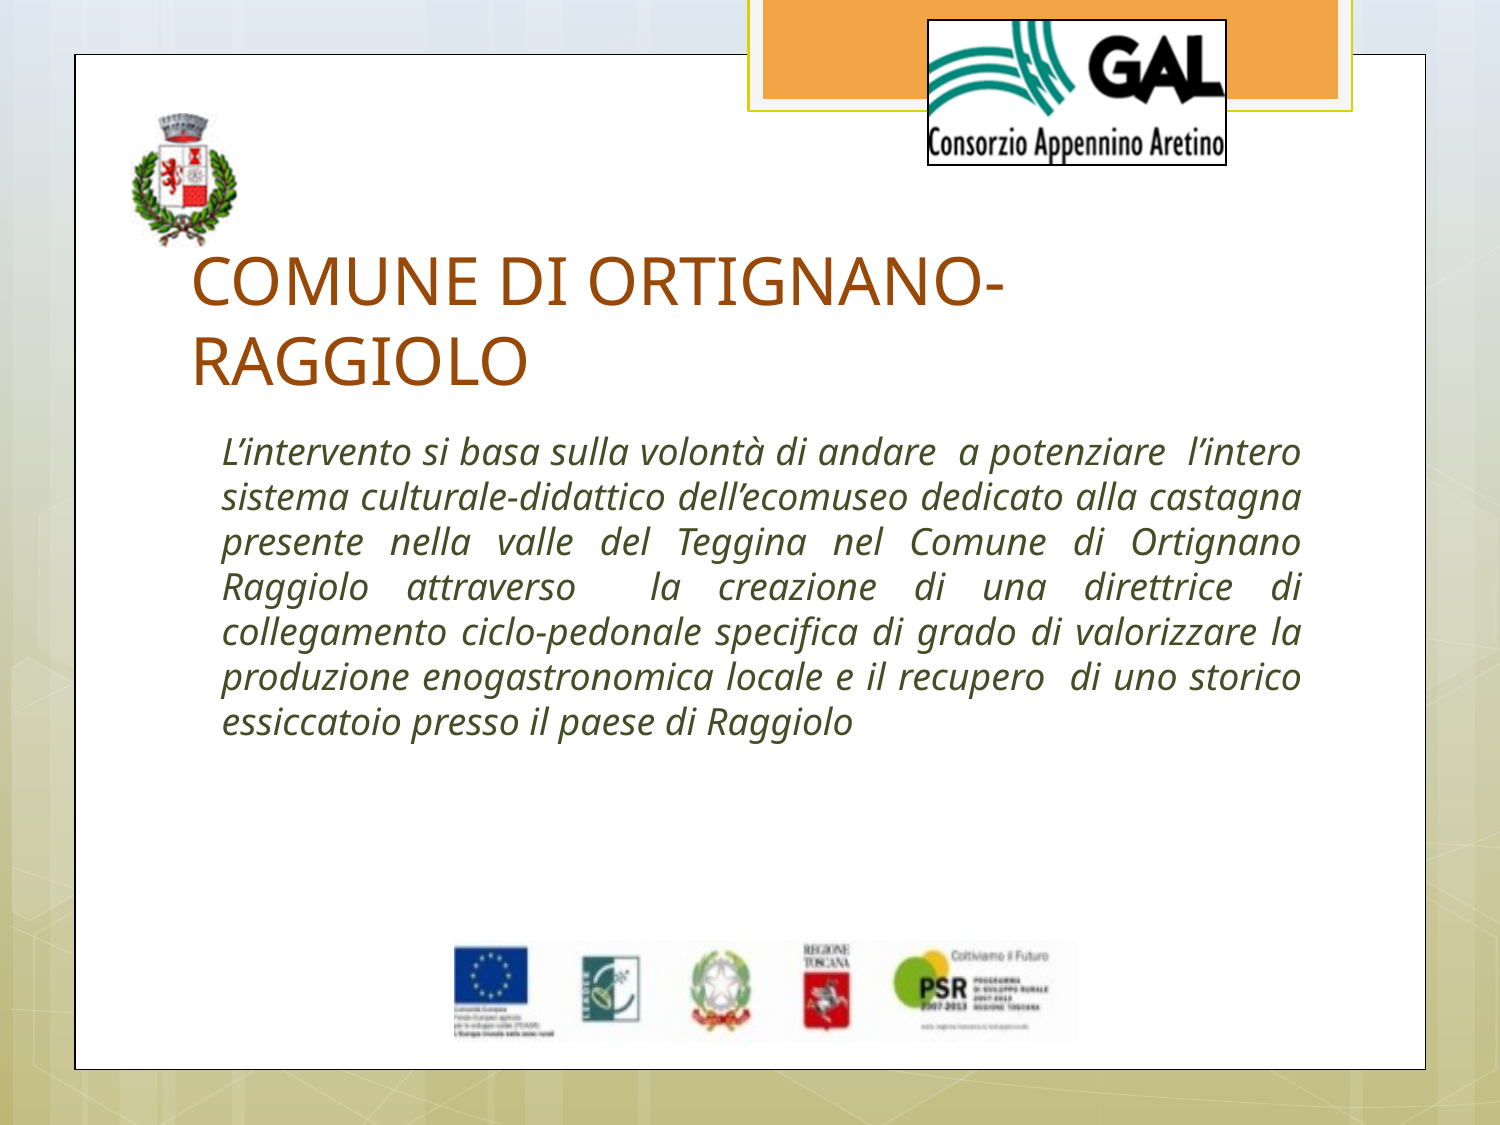

# COMUNE DI ORTIGNANO-RAGGIOLO
L’intervento si basa sulla volontà di andare a potenziare l’intero sistema culturale-didattico dell’ecomuseo dedicato alla castagna presente nella valle del Teggina nel Comune di Ortignano Raggiolo attraverso la creazione di una direttrice di collegamento ciclo-pedonale specifica di grado di valorizzare la produzione enogastronomica locale e il recupero di uno storico essiccatoio presso il paese di Raggiolo